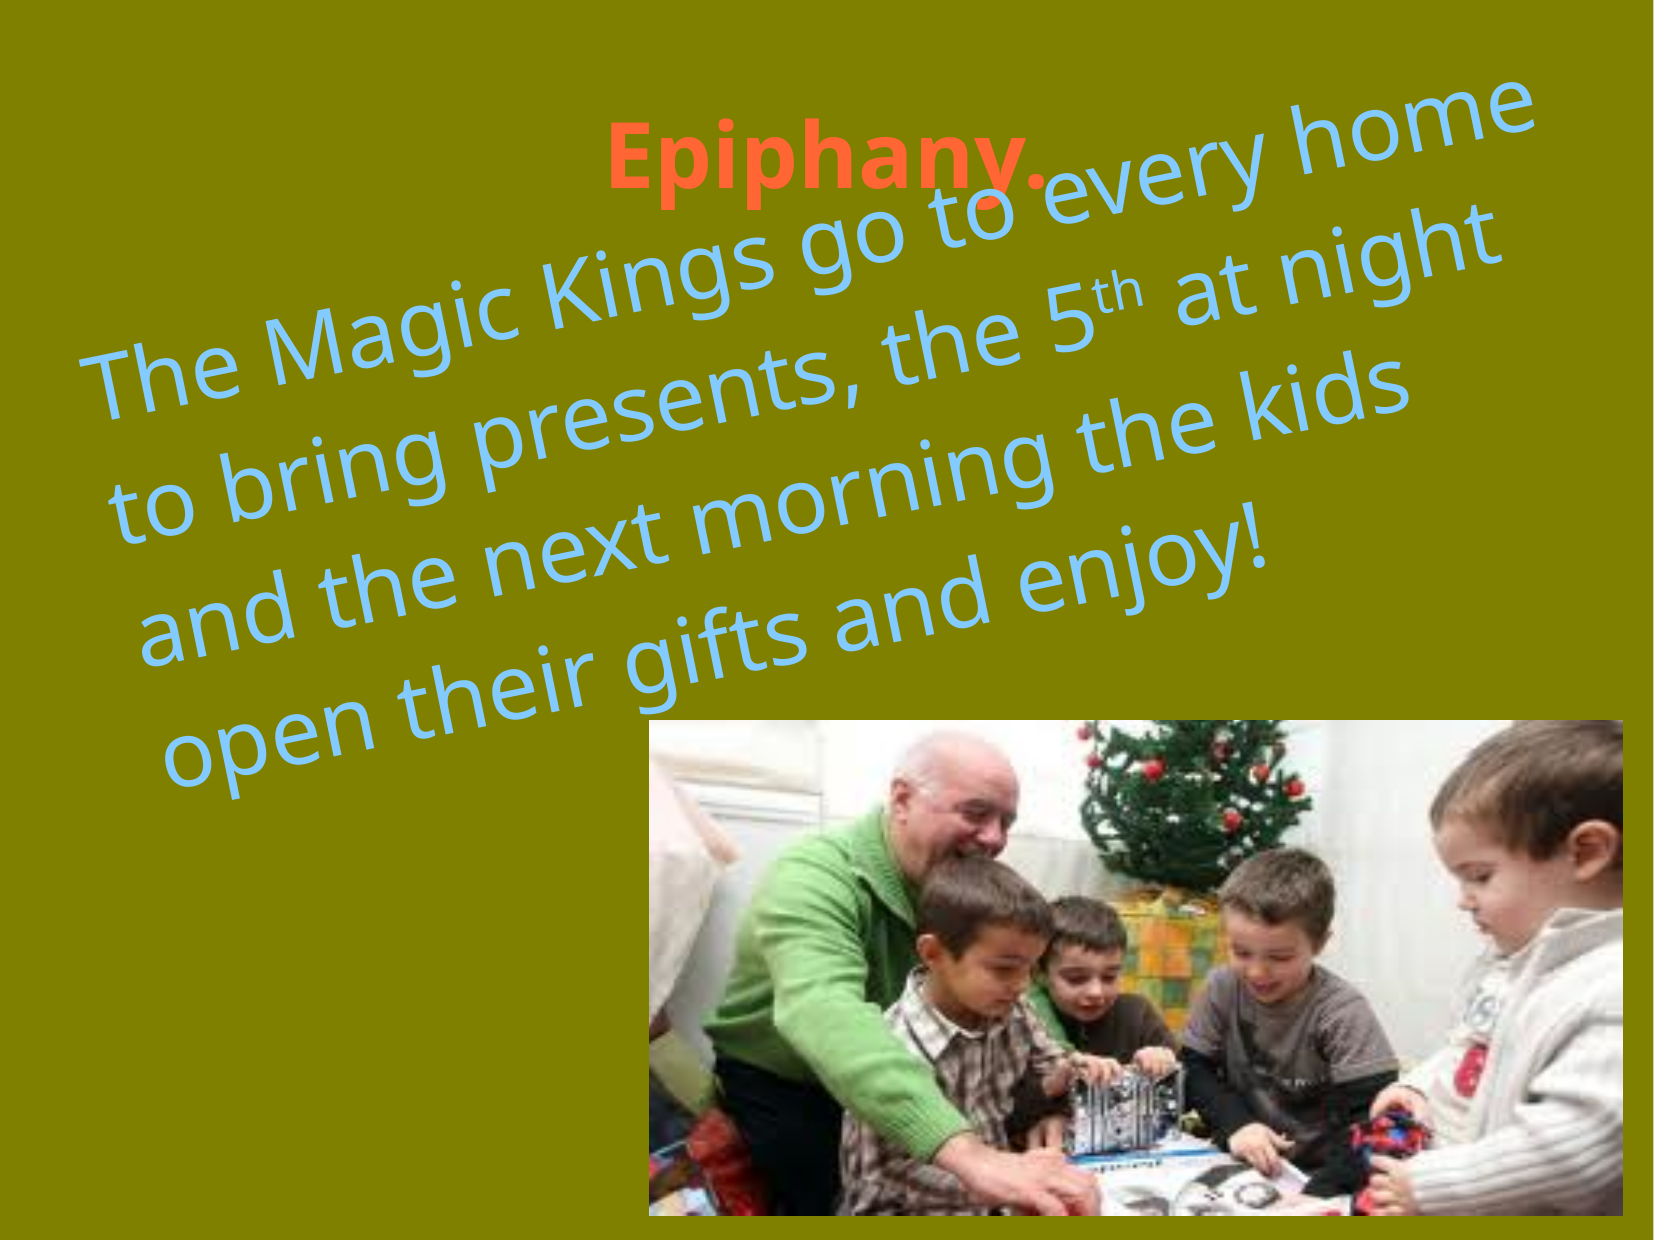

The Magic Kings go to every home to bring presents, the 5th at night and the next morning the kids open their gifts and enjoy!
# Epiphany.